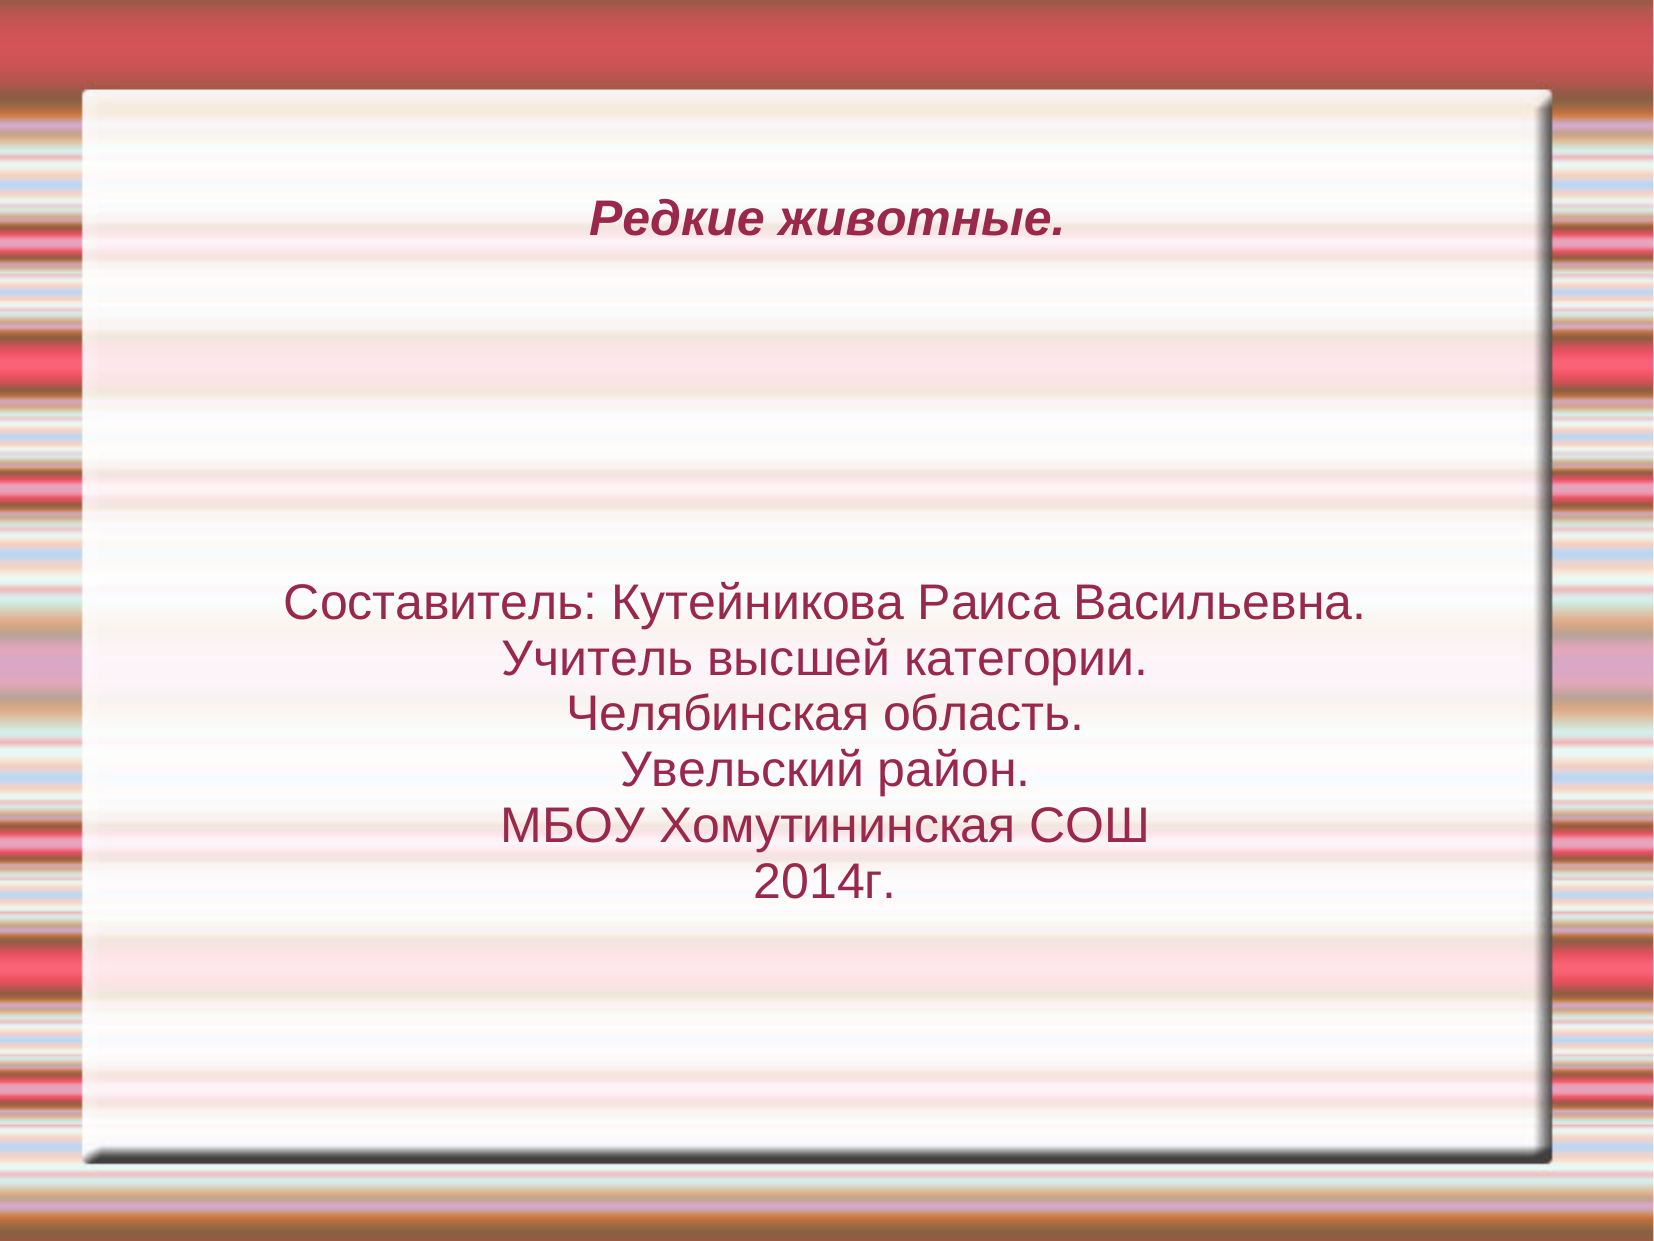

# Редкие животные.
Составитель: Кутейникова Раиса Васильевна.
 Учитель высшей категории.
Челябинская область.
Увельский район.
МБОУ Хомутининская СОШ
2014г.